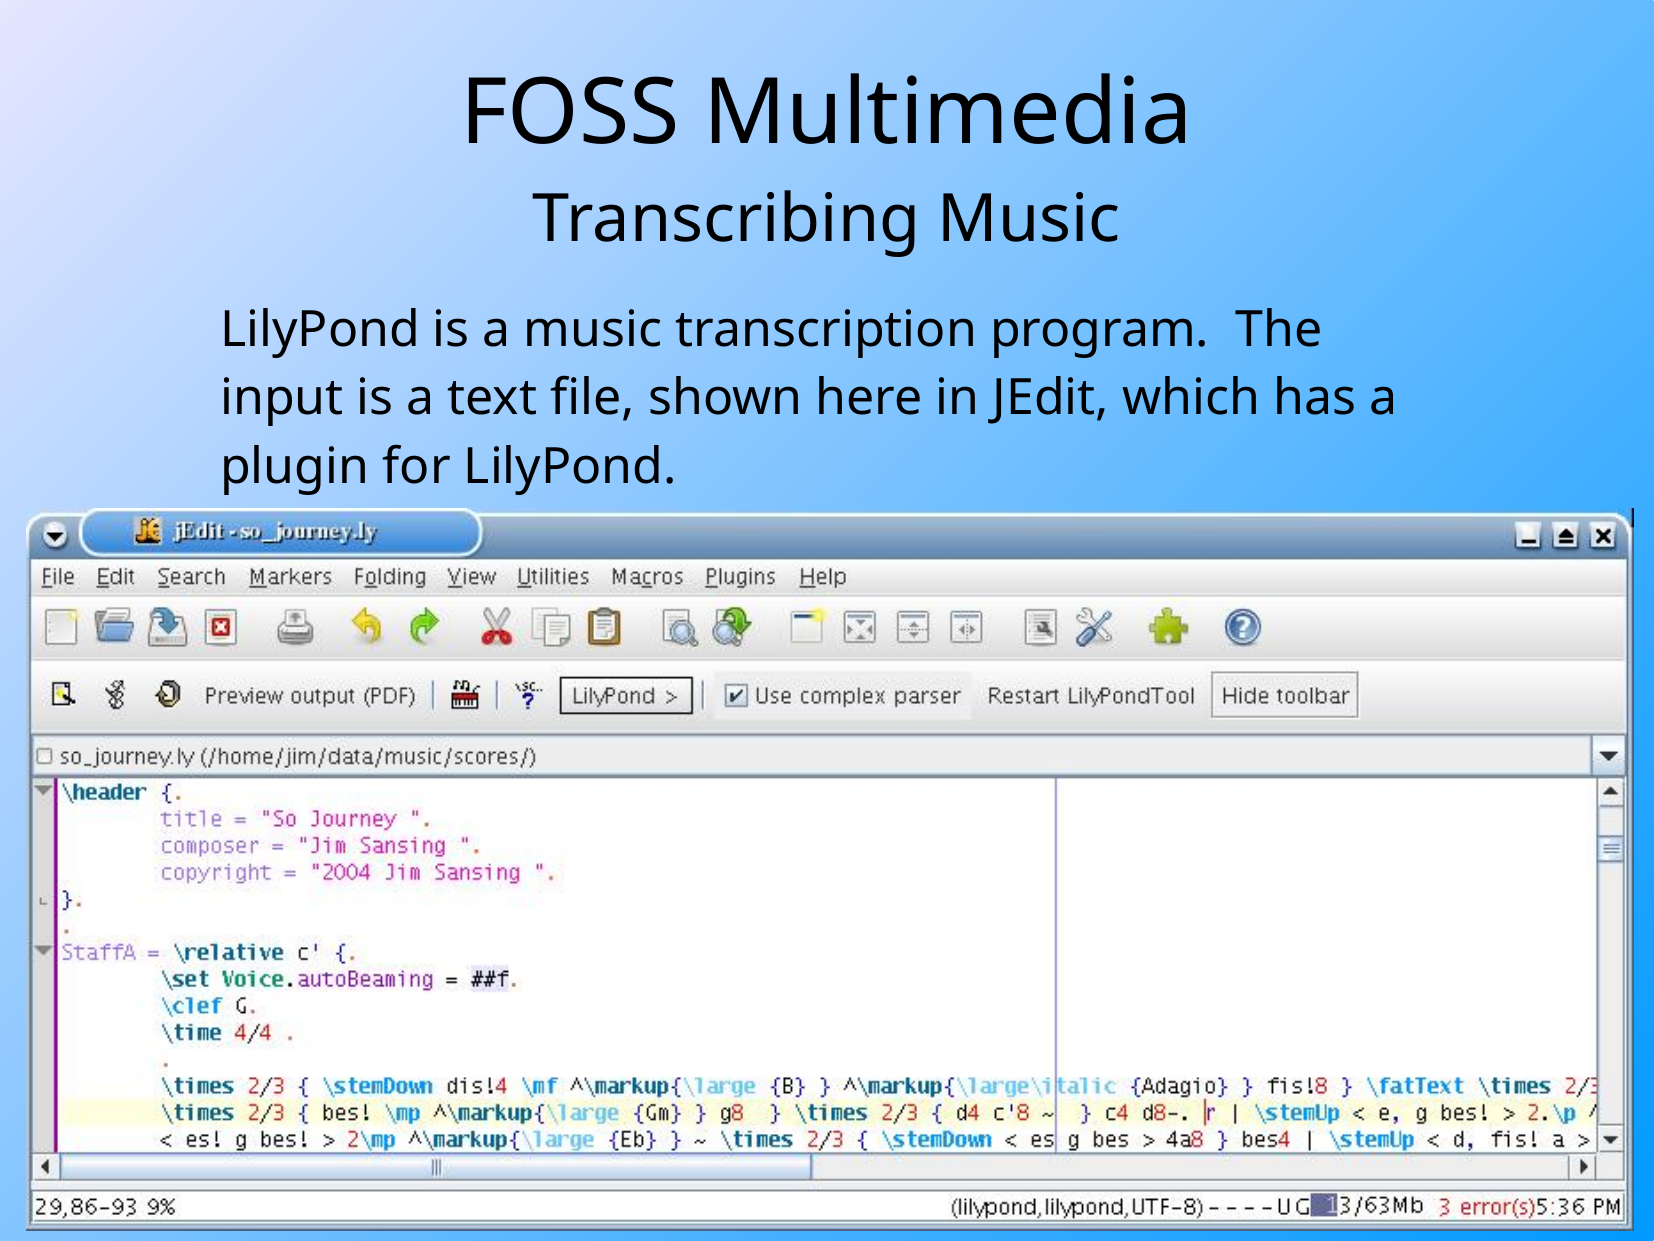

# FOSS Multimedia Transcribing Music
LilyPond is a music transcription program. The input is a text file, shown here in JEdit, which has a plugin for LilyPond.